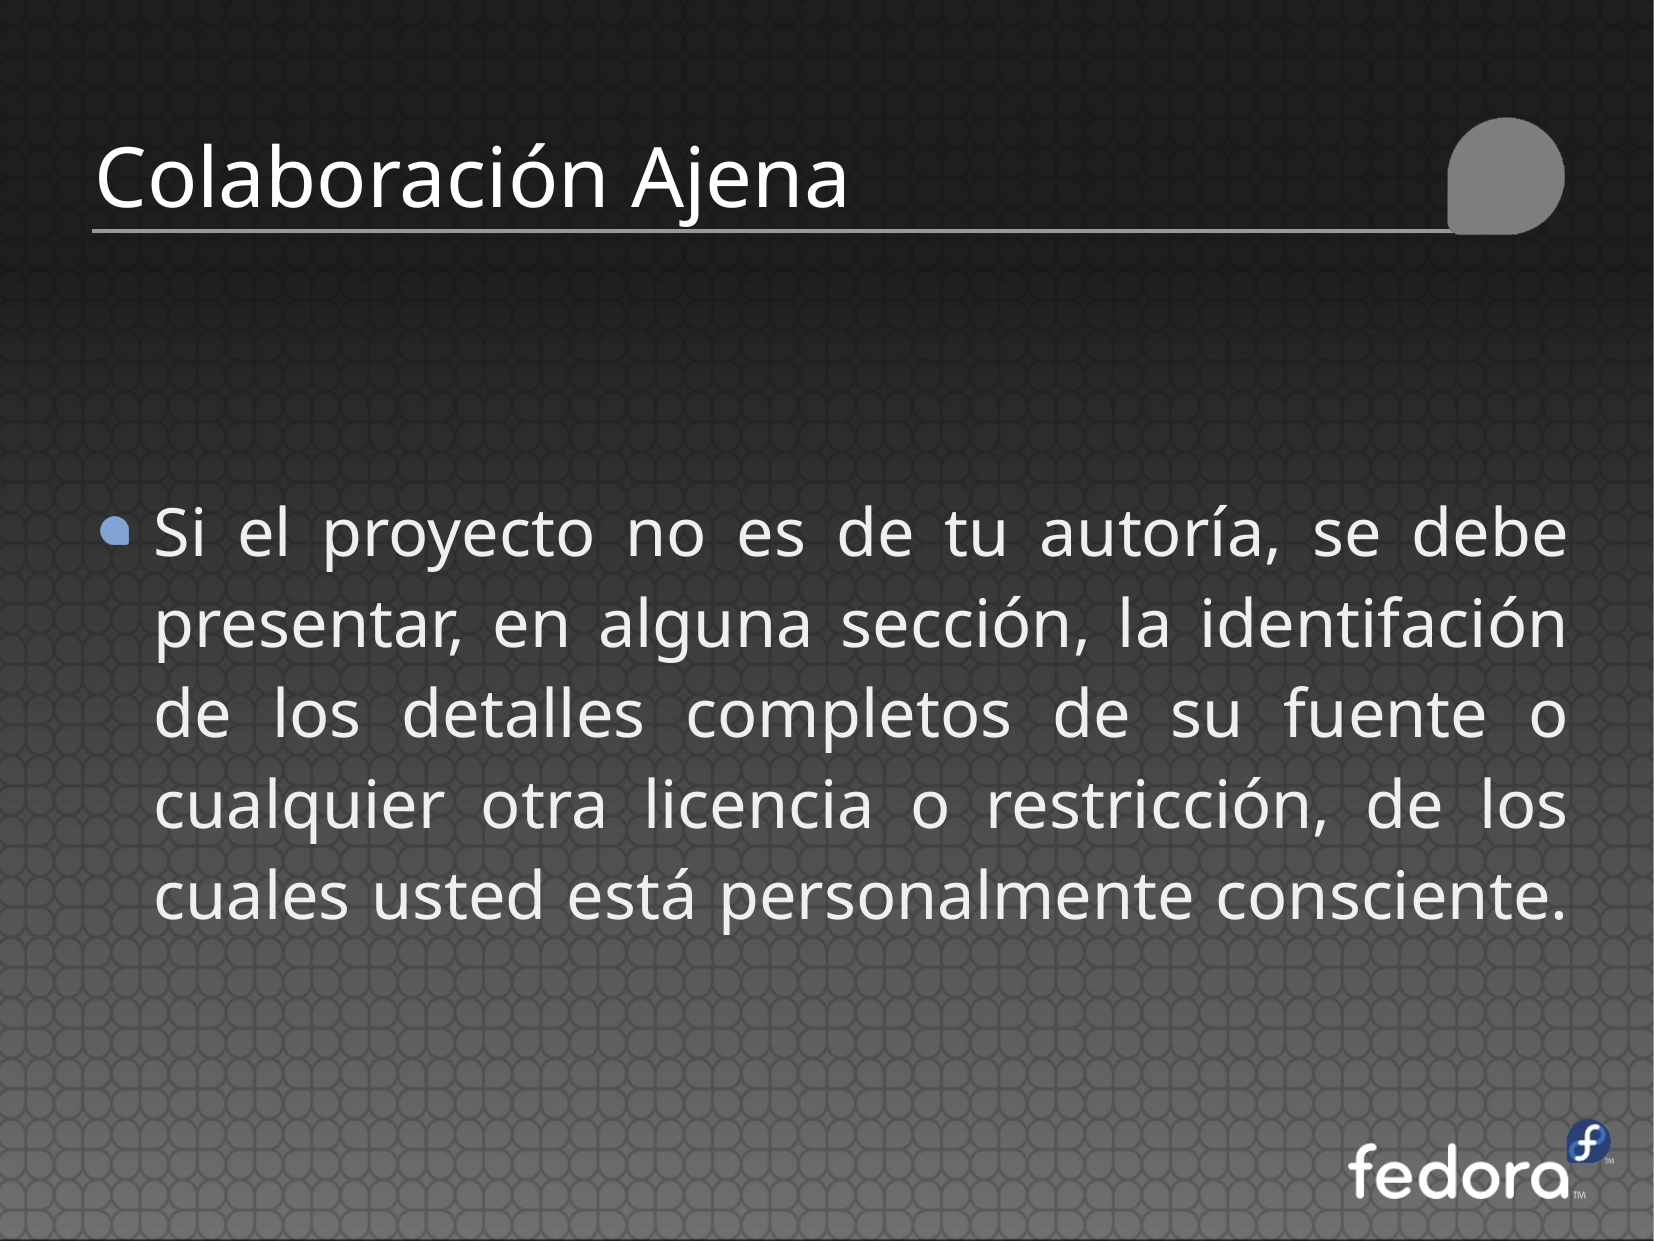

Colaboración Ajena
# Si el proyecto no es de tu autoría, se debe presentar, en alguna sección, la identifación de los detalles completos de su fuente o cualquier otra licencia o restricción, de los cuales usted está personalmente consciente.